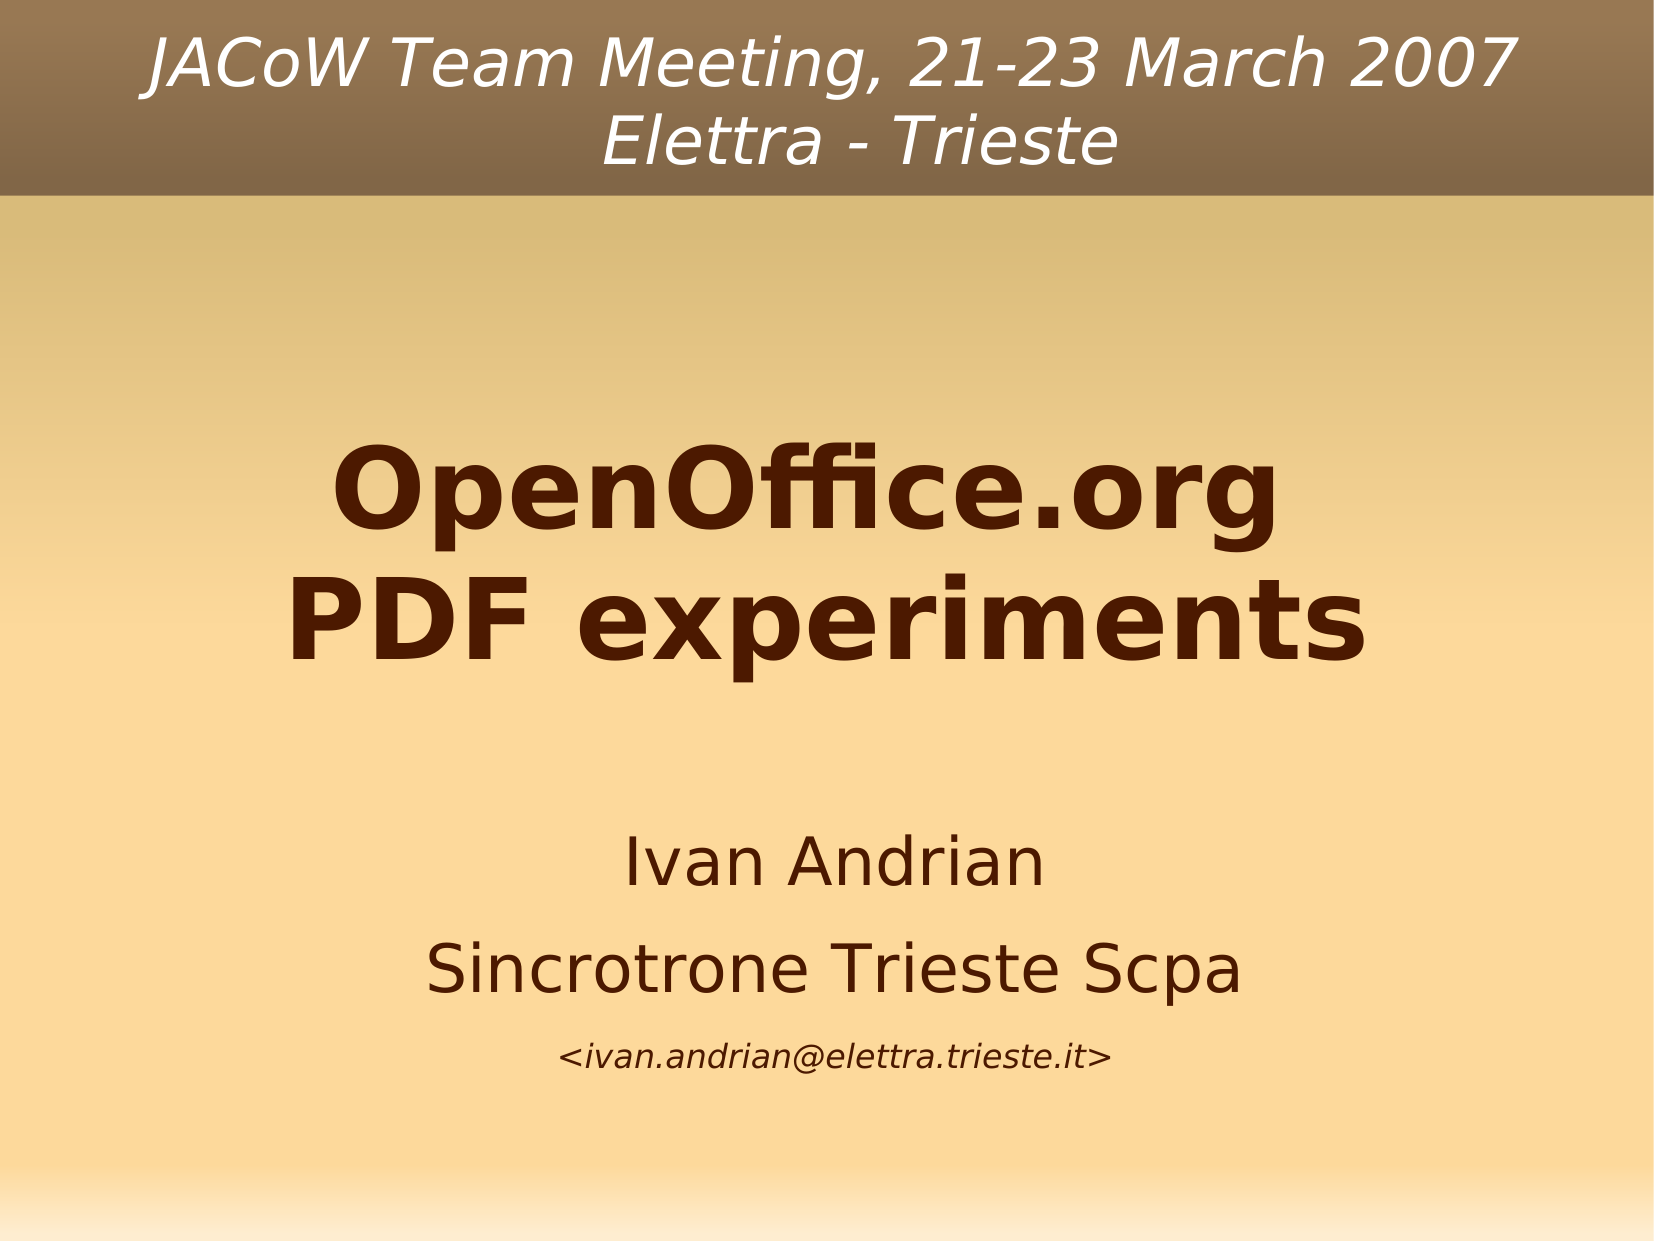

# JACoW Team Meeting, 21-23 March 2007 Elettra - Trieste
OpenOffice.org
PDF experiments
Ivan Andrian
Sincrotrone Trieste Scpa
<ivan.andrian@elettra.trieste.it>